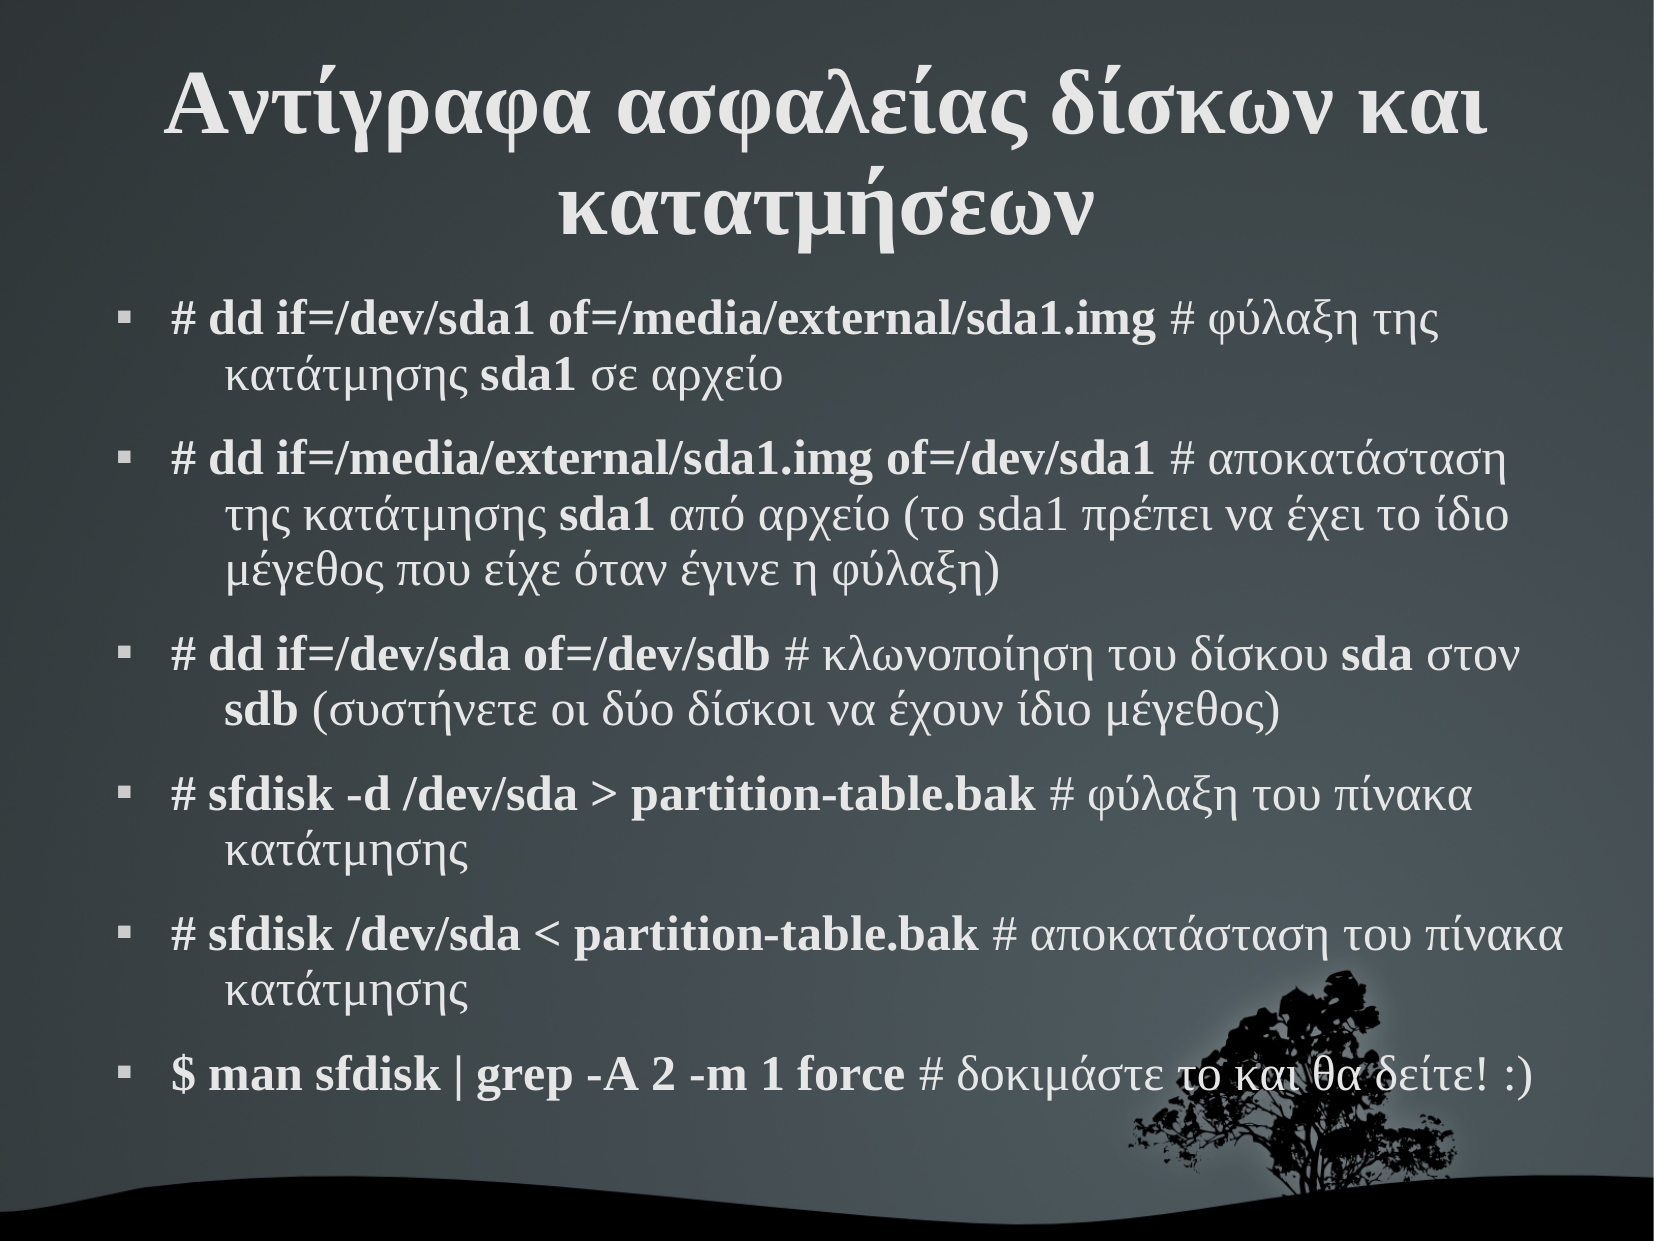

# Αντίγραφα ασφαλείας δίσκων και κατατμήσεων
# dd if=/dev/sda1 of=/media/external/sda1.img # φύλαξη της κατάτμησης sda1 σε αρχείο
# dd if=/media/external/sda1.img of=/dev/sda1 # αποκατάσταση της κατάτμησης sda1 από αρχείο (το sda1 πρέπει να έχει το ίδιο μέγεθος που είχε όταν έγινε η φύλαξη)
# dd if=/dev/sda of=/dev/sdb # κλωνοποίηση του δίσκου sda στον sdb (συστήνετε οι δύο δίσκοι να έχουν ίδιο μέγεθος)
# sfdisk -d /dev/sda > partition-table.bak # φύλαξη του πίνακα κατάτμησης
# sfdisk /dev/sda < partition-table.bak # αποκατάσταση του πίνακα κατάτμησης
$ man sfdisk | grep -A 2 -m 1 force # δοκιμάστε το και θα δείτε! :)